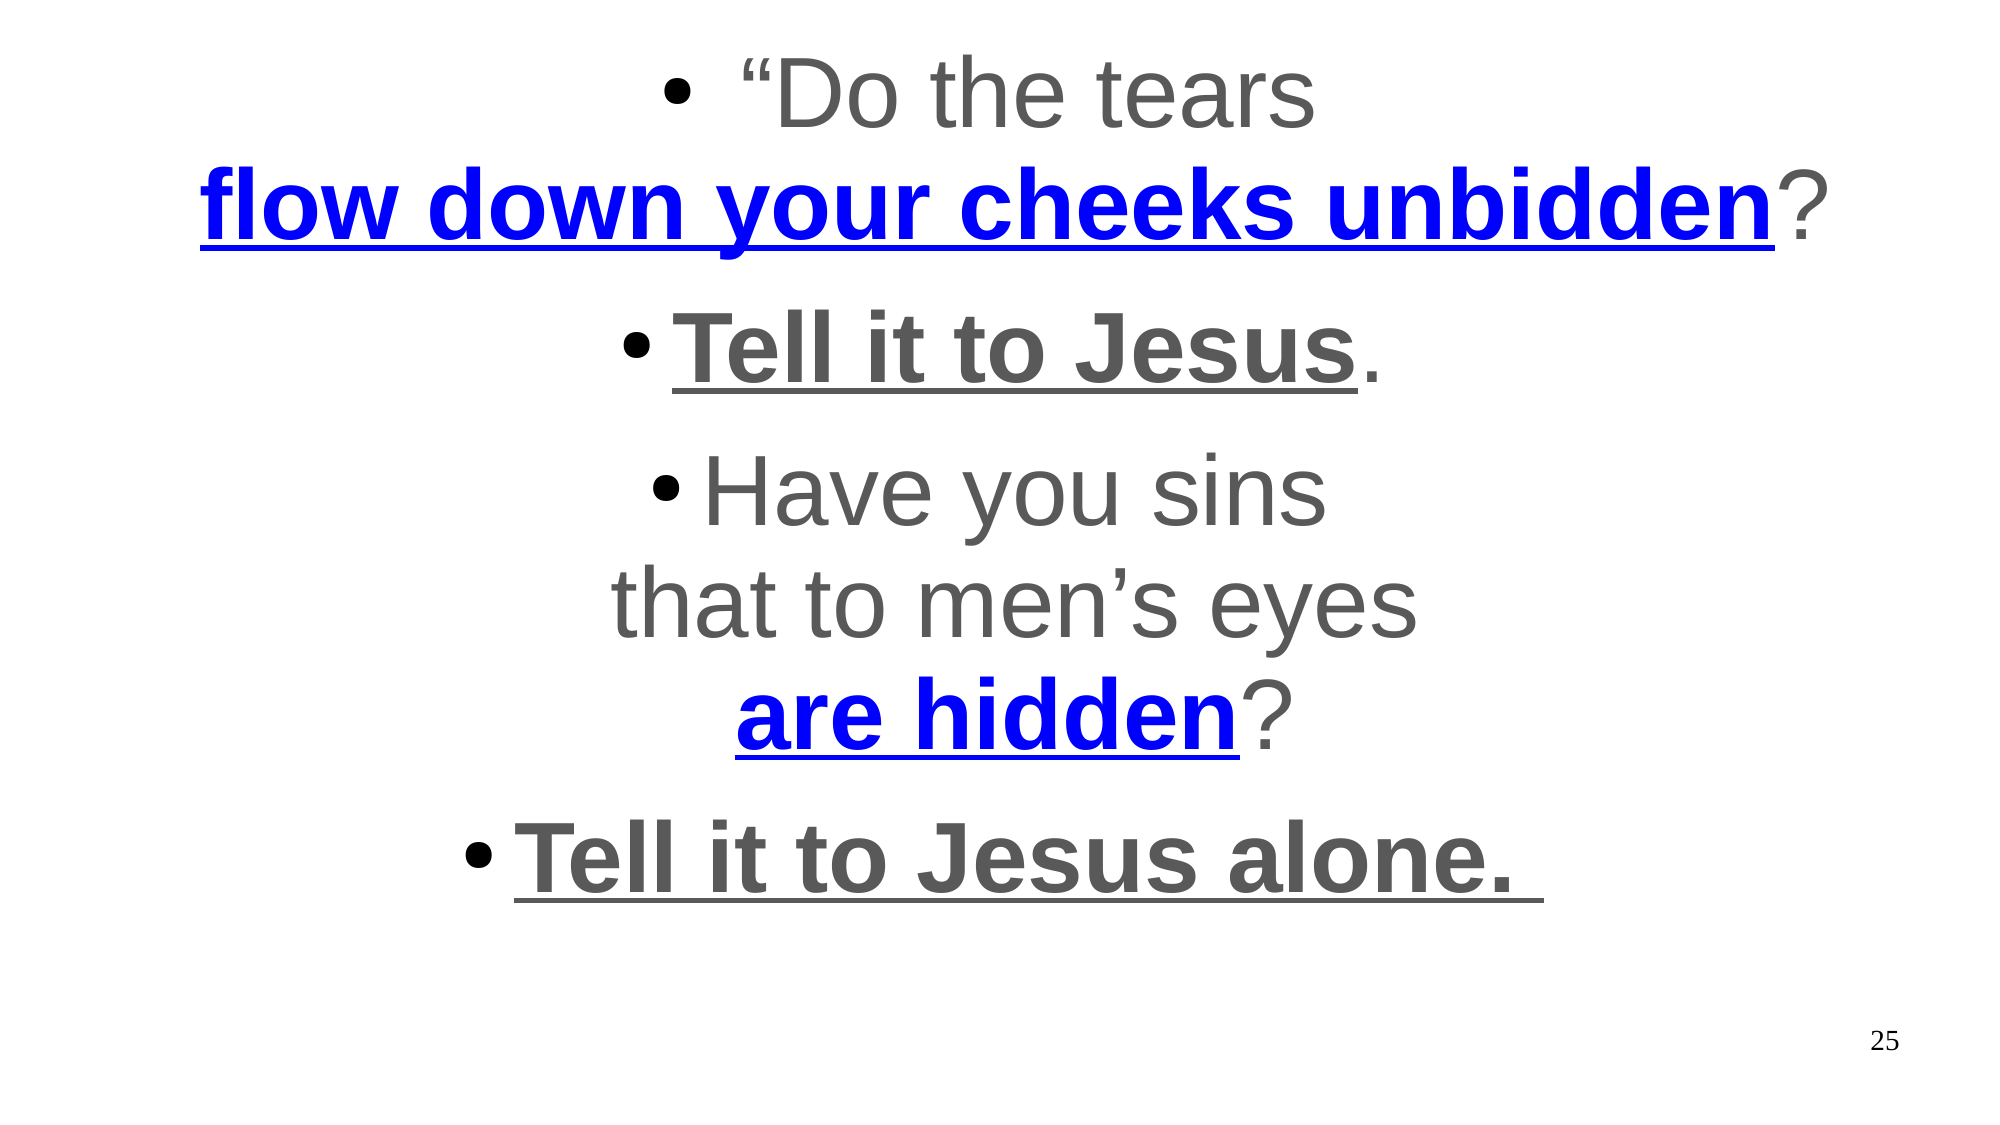

# “Do the tears flow down your cheeks unbidden?
Tell it to Jesus.
Have you sins
that to men’s eyes
are hidden?
Tell it to Jesus alone.
25